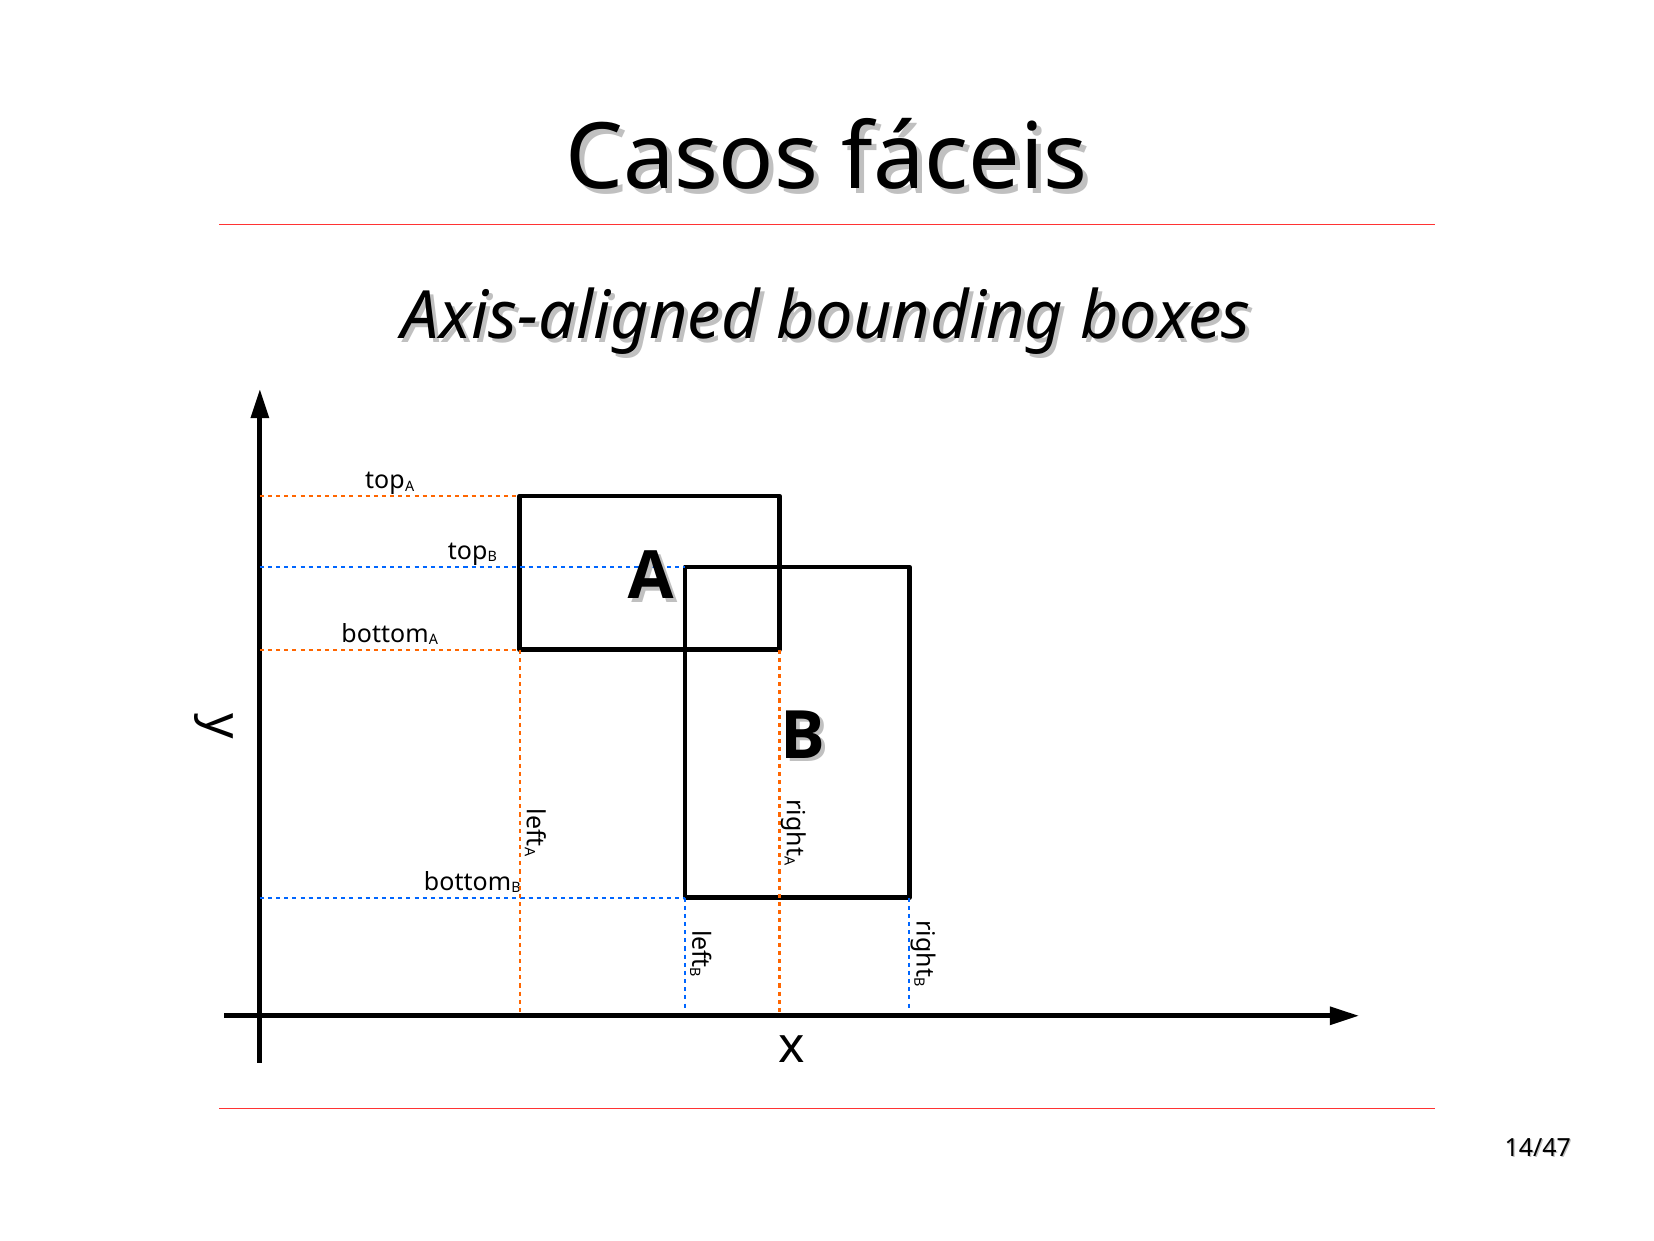

# Casos fáceis
Axis-aligned bounding boxes
y
topA
A
topB
bottomA
leftA
rightA
B
bottomB
leftB
rightB
x
14